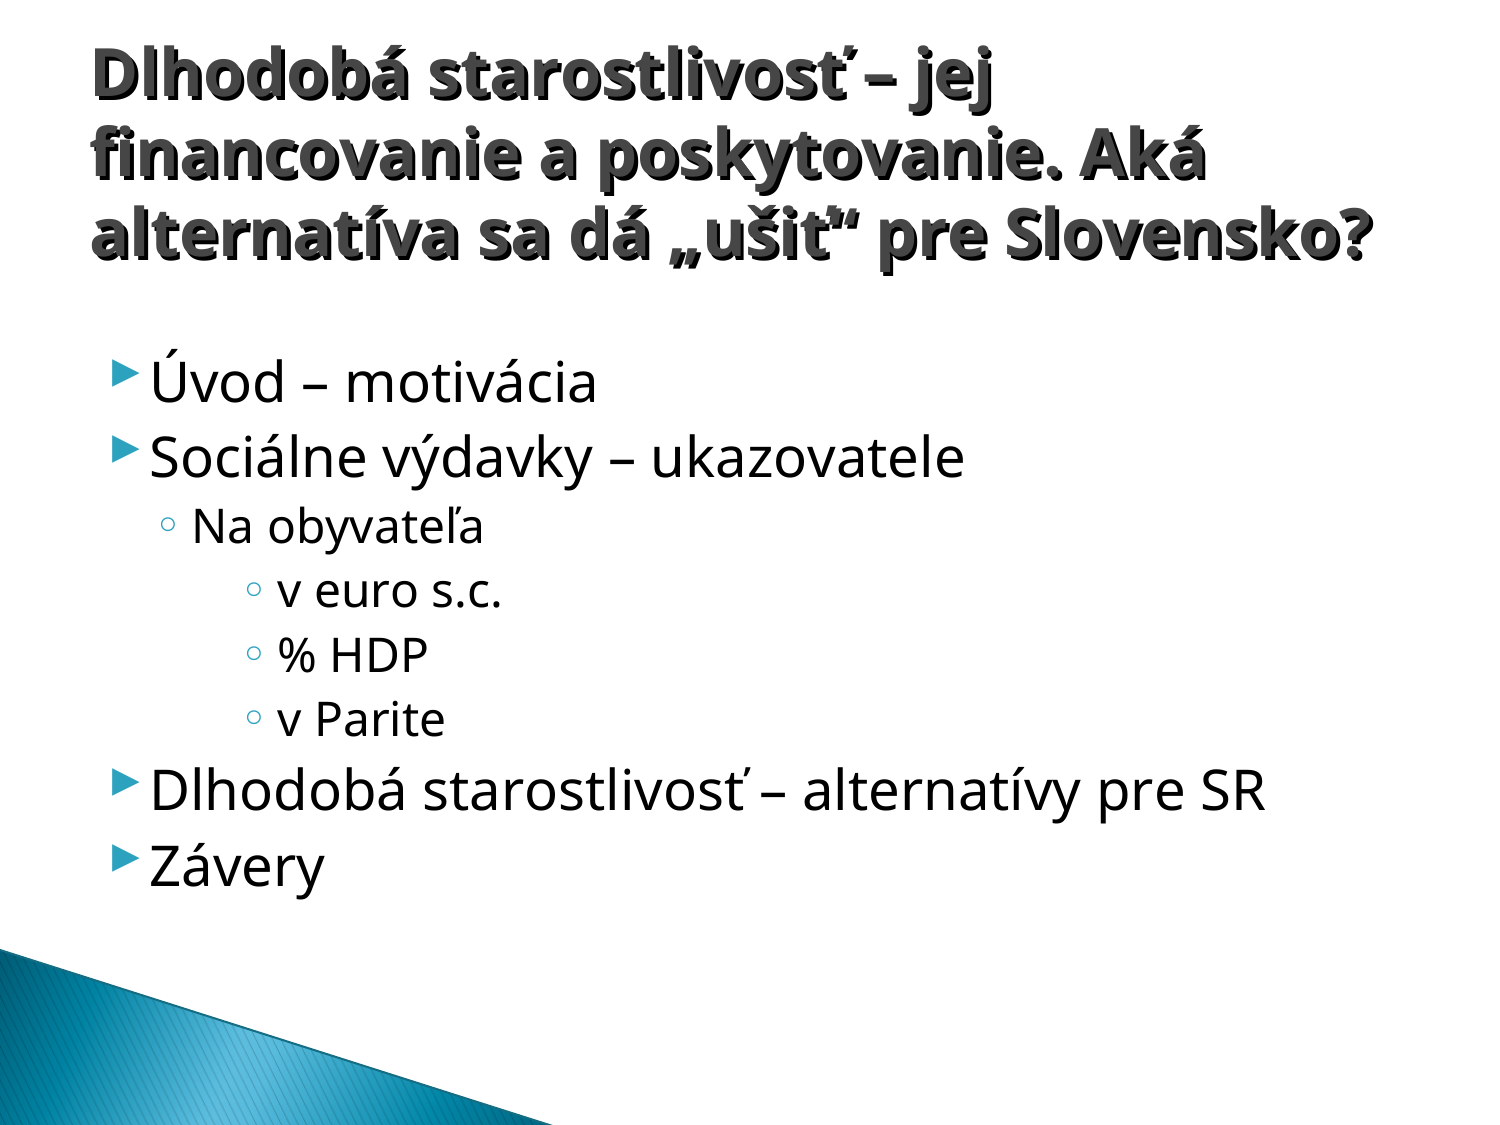

Dlhodobá starostlivosť – jej financovanie a poskytovanie. Aká alternatíva sa dá „ušiť“ pre Slovensko?
Úvod – motivácia
Sociálne výdavky – ukazovatele
Na obyvateľa
v euro s.c.
% HDP
v Parite
Dlhodobá starostlivosť – alternatívy pre SR
Závery